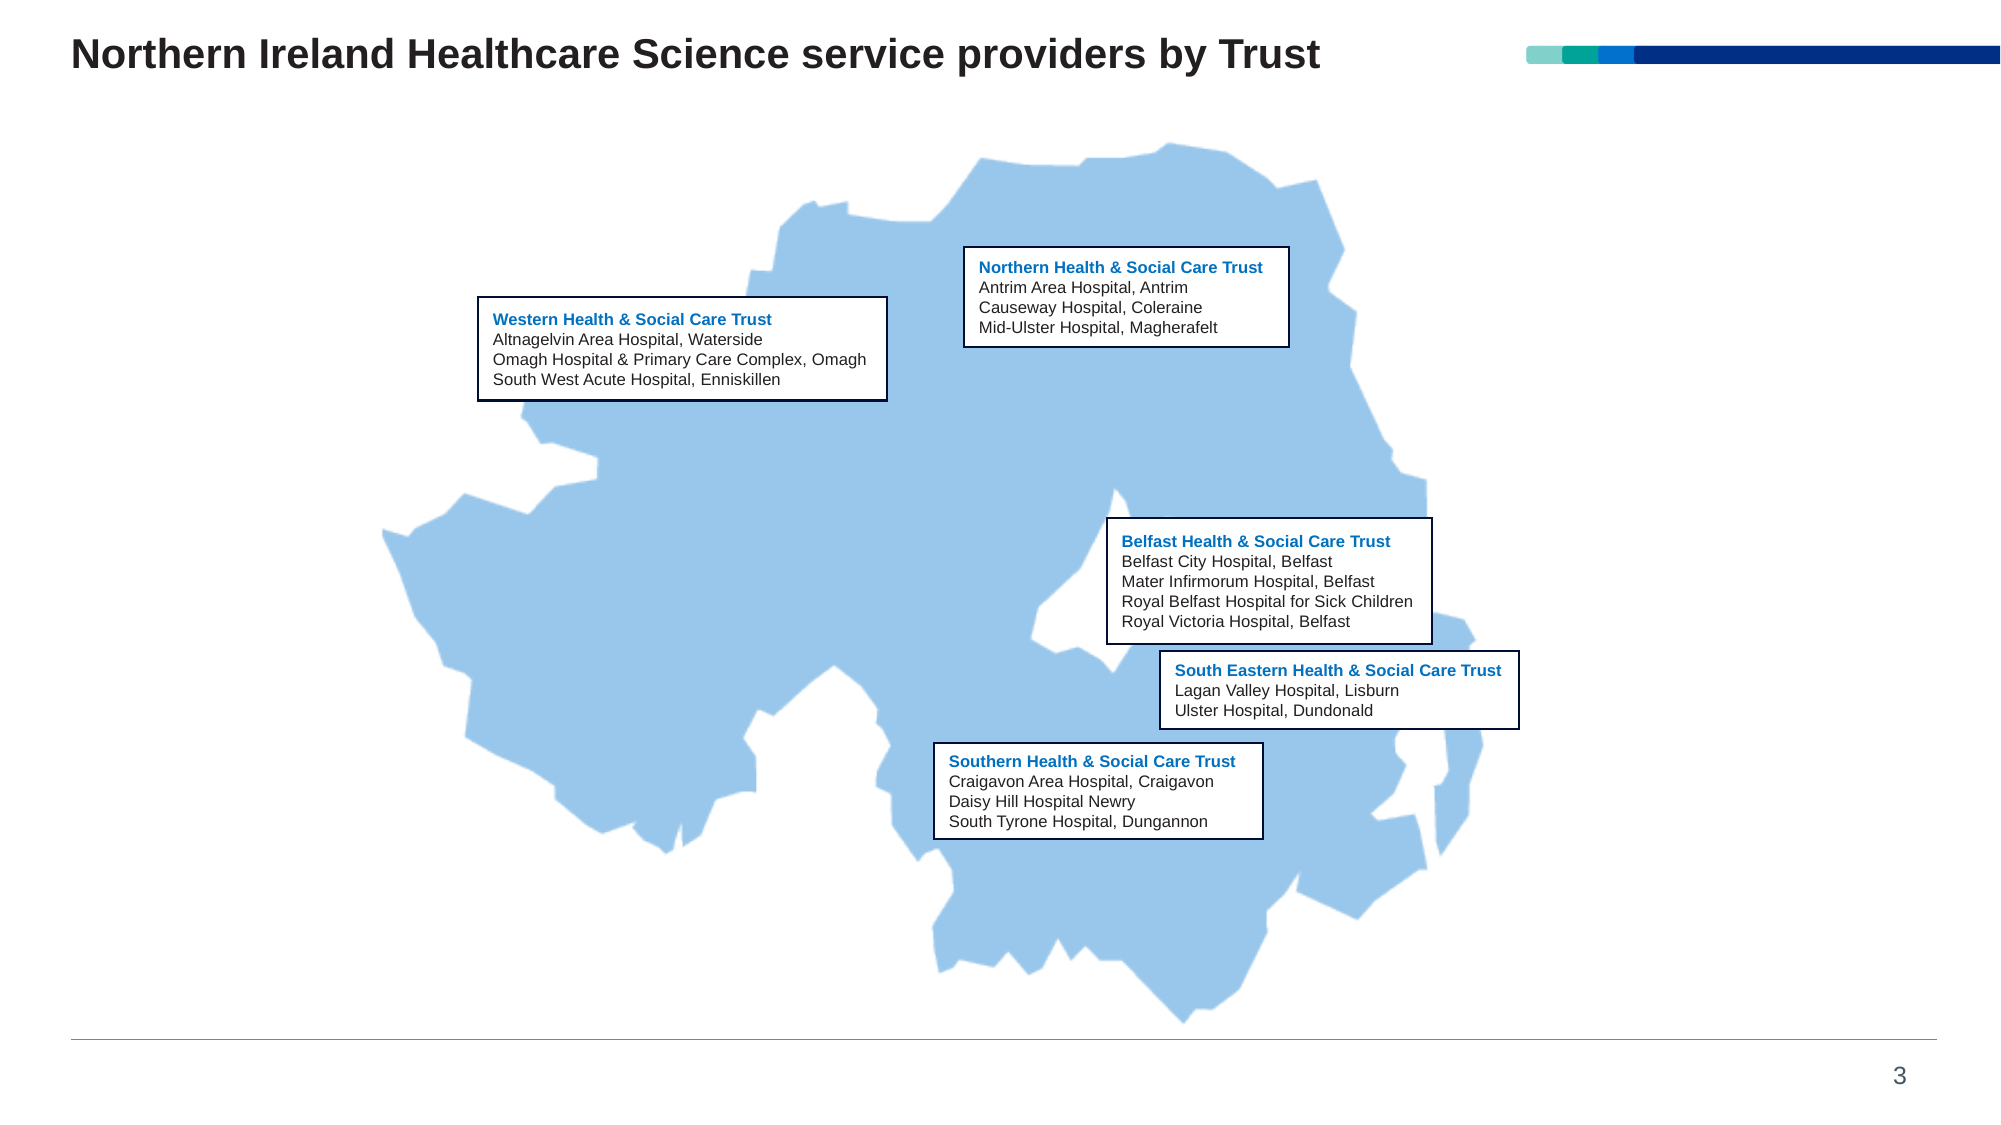

# Northern Ireland Healthcare Science service providers by Trust
Northern Health & Social Care Trust
Antrim Area Hospital, Antrim
Causeway Hospital, Coleraine
Mid-Ulster Hospital, Magherafelt
Western Health & Social Care Trust
Altnagelvin Area Hospital, Waterside
Omagh Hospital & Primary Care Complex, Omagh
South West Acute Hospital, Enniskillen
Belfast Health & Social Care Trust
Belfast City Hospital, Belfast
Mater Infirmorum Hospital, Belfast
Royal Belfast Hospital for Sick Children
Royal Victoria Hospital, Belfast
South Eastern Health & Social Care Trust
Lagan Valley Hospital, Lisburn
Ulster Hospital, Dundonald
Southern Health & Social Care Trust
Craigavon Area Hospital, Craigavon
Daisy Hill Hospital Newry
South Tyrone Hospital, Dungannon